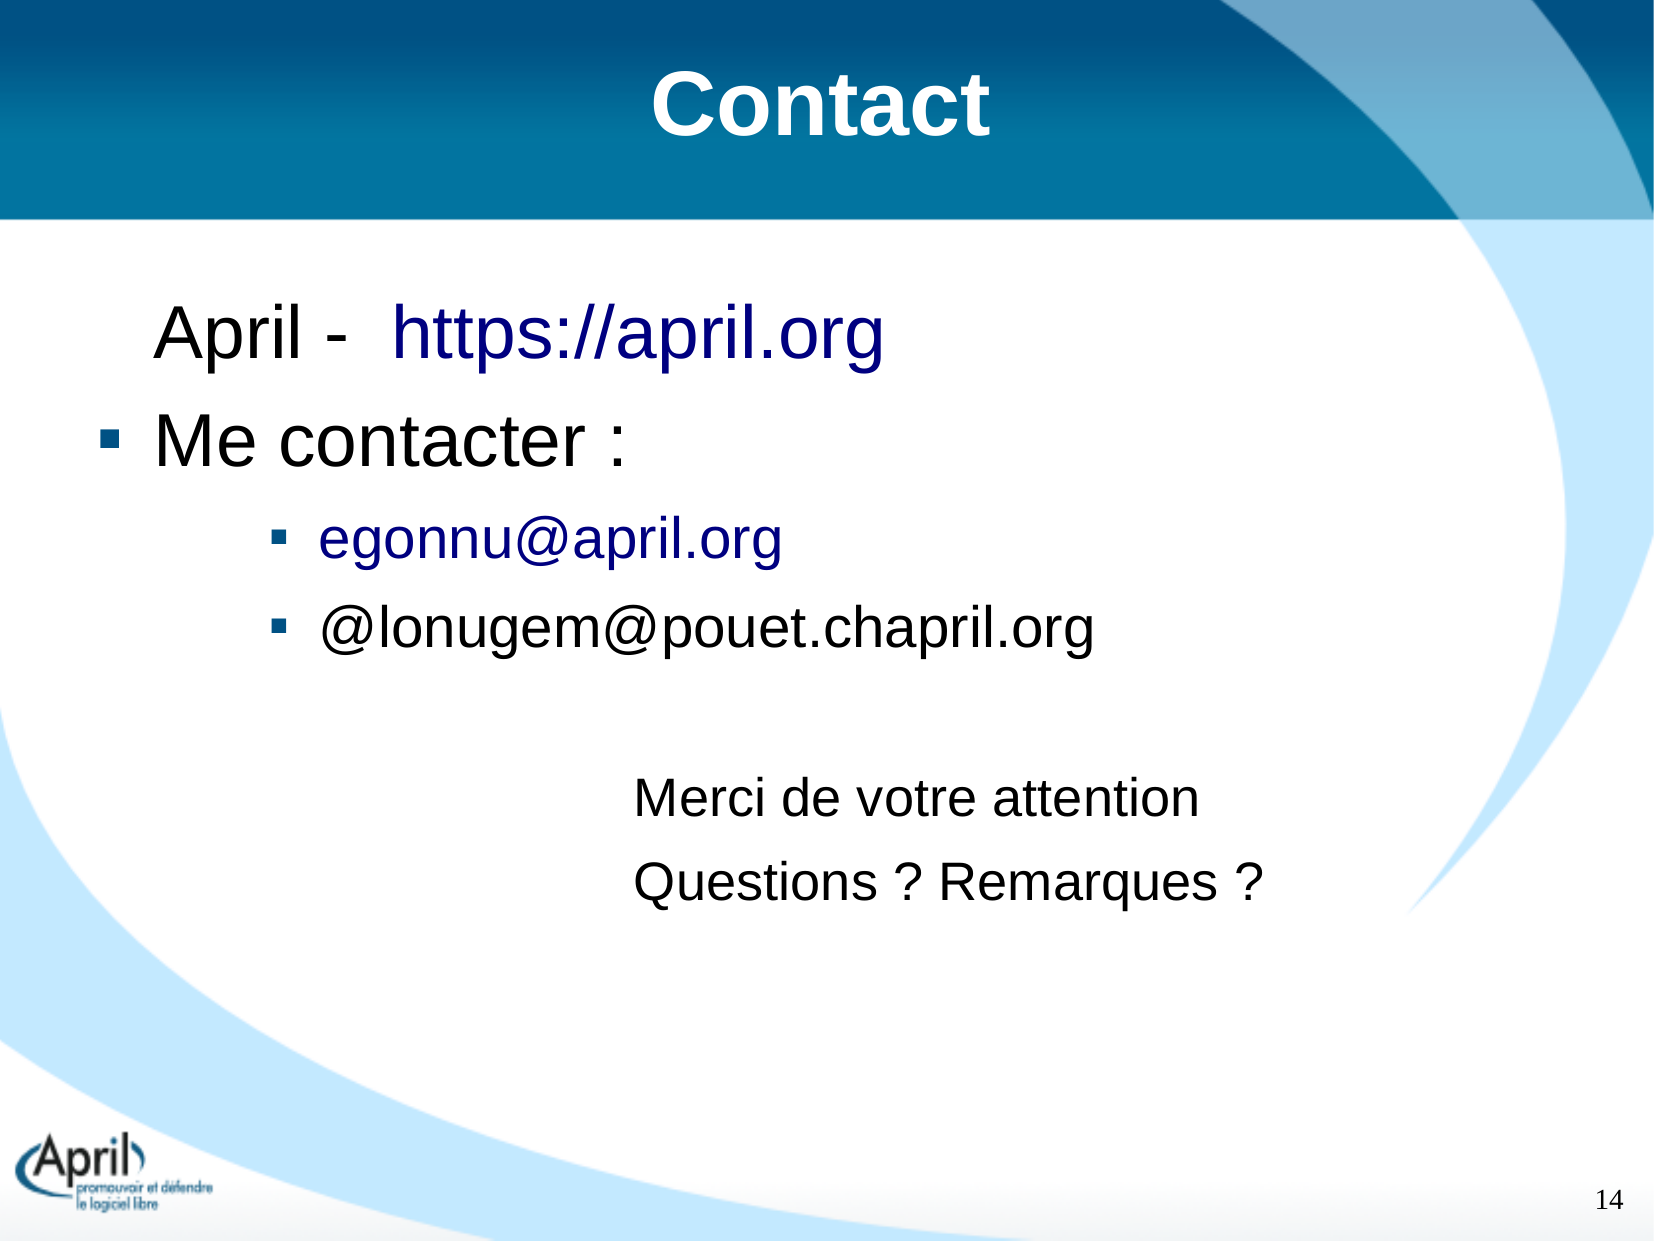

# Contact
April - https://april.org
Me contacter :
egonnu@april.org
@lonugem@pouet.chapril.org
 Merci de votre attention
 Questions ? Remarques ?
14